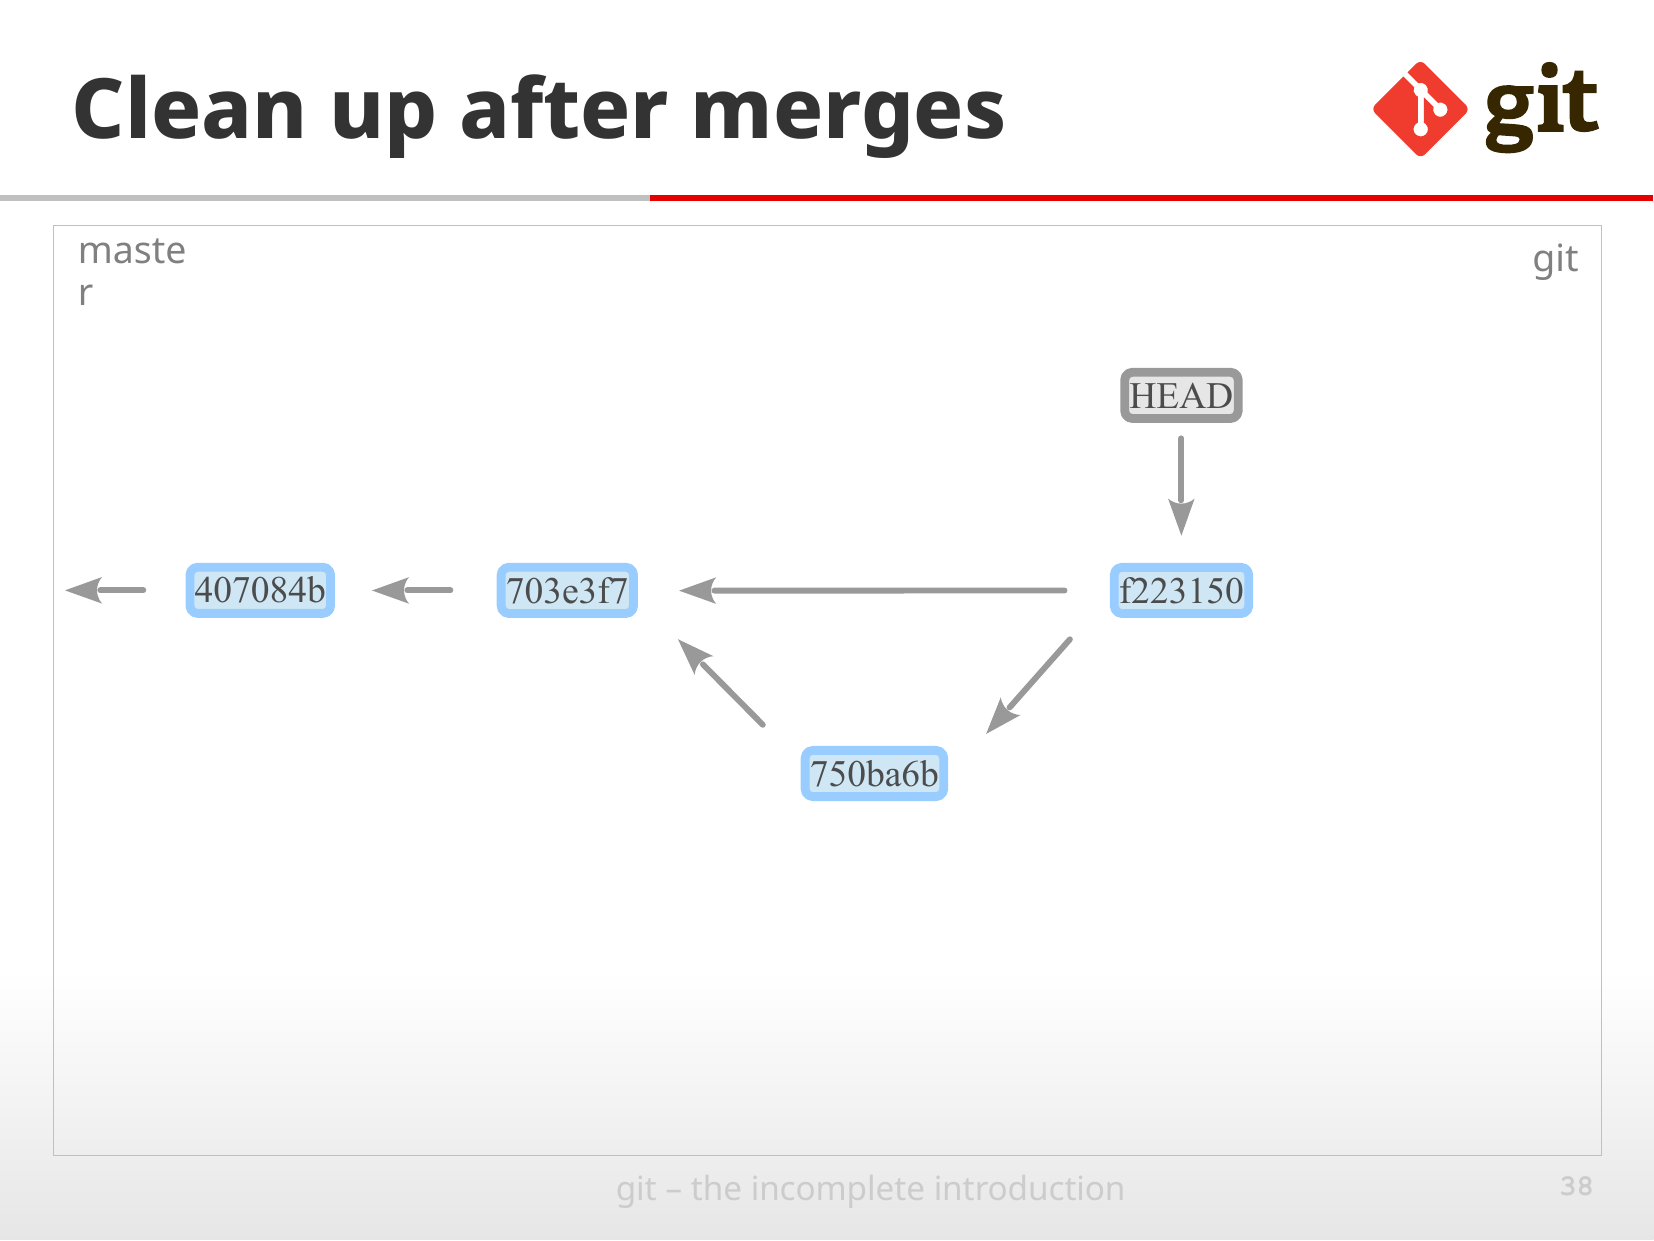

# Clean up after merges
master
git
HEAD
407084b
703e3f7
f223150
750ba6b
38